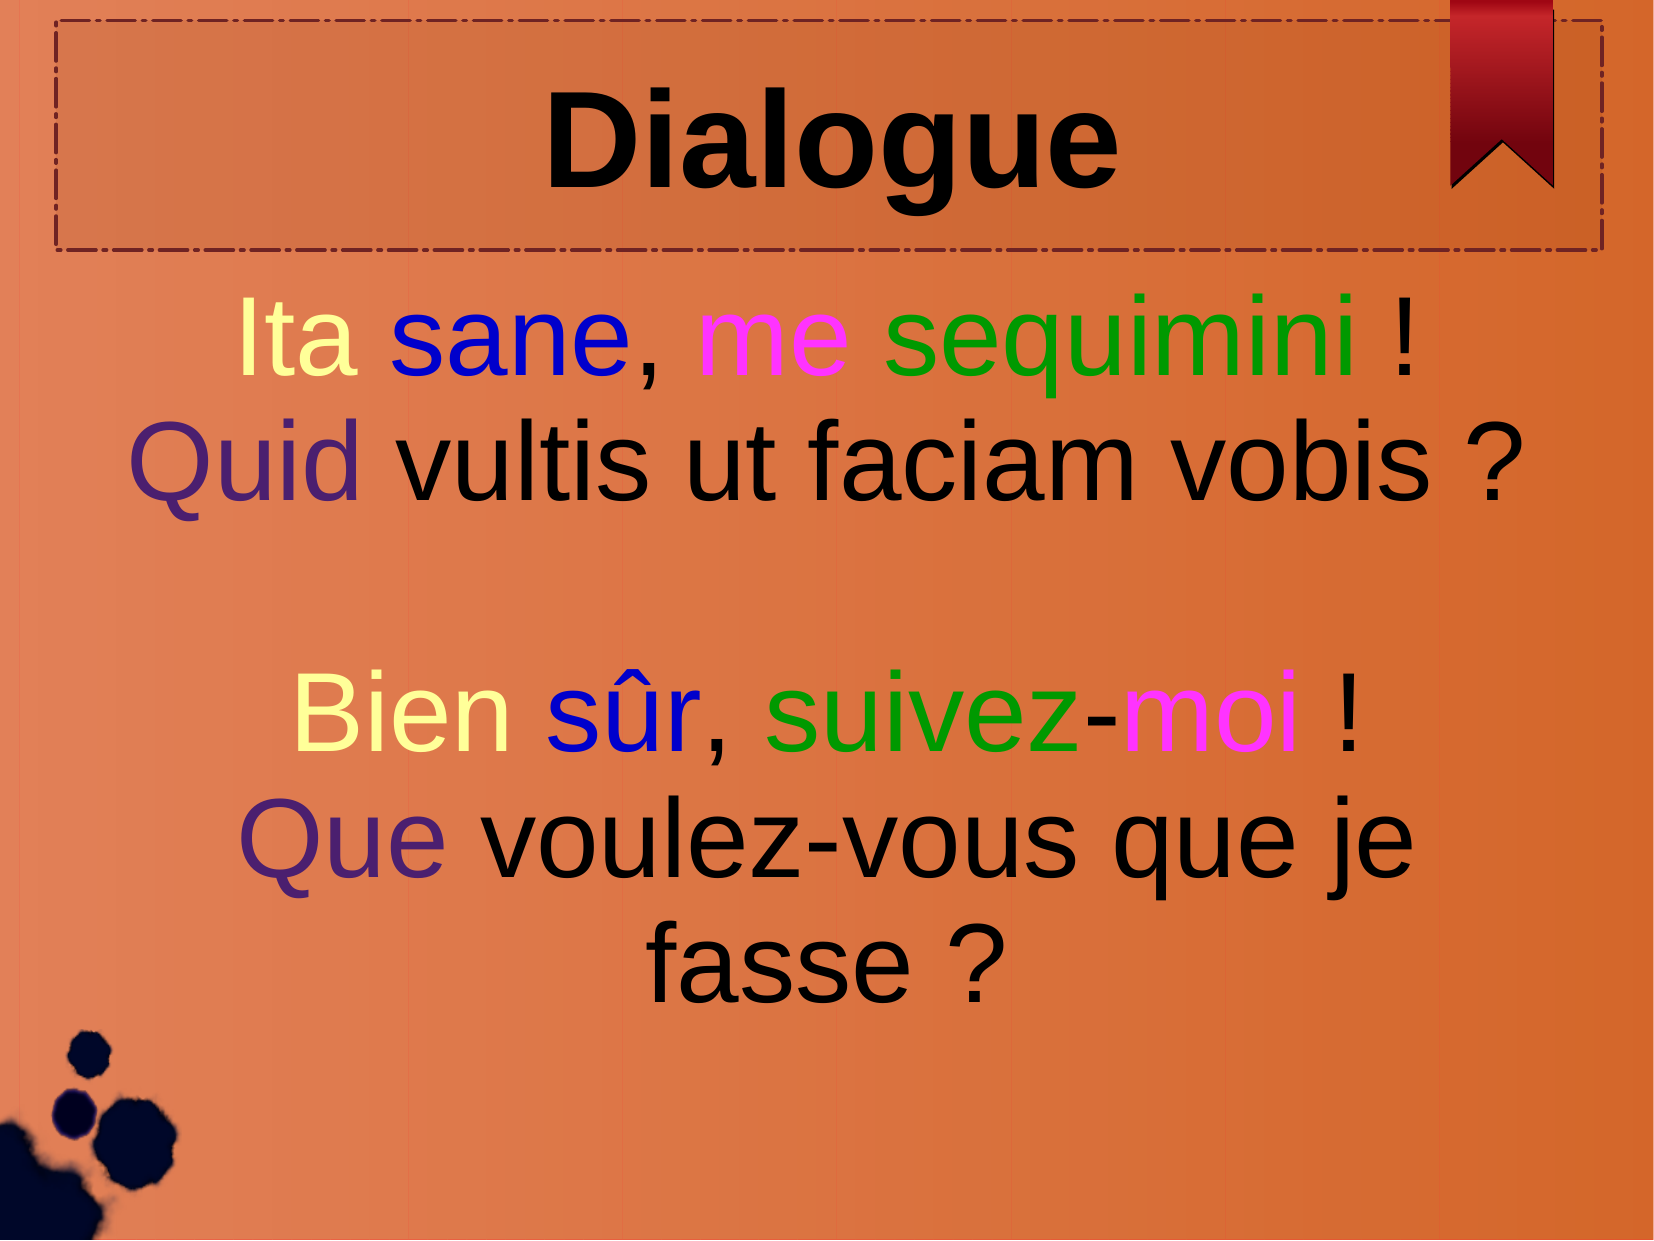

# Dialogue
Ita sane, me sequimini !
Quid vultis ut faciam vobis ?
Bien sûr, suivez-moi !
Que voulez-vous que je fasse ?